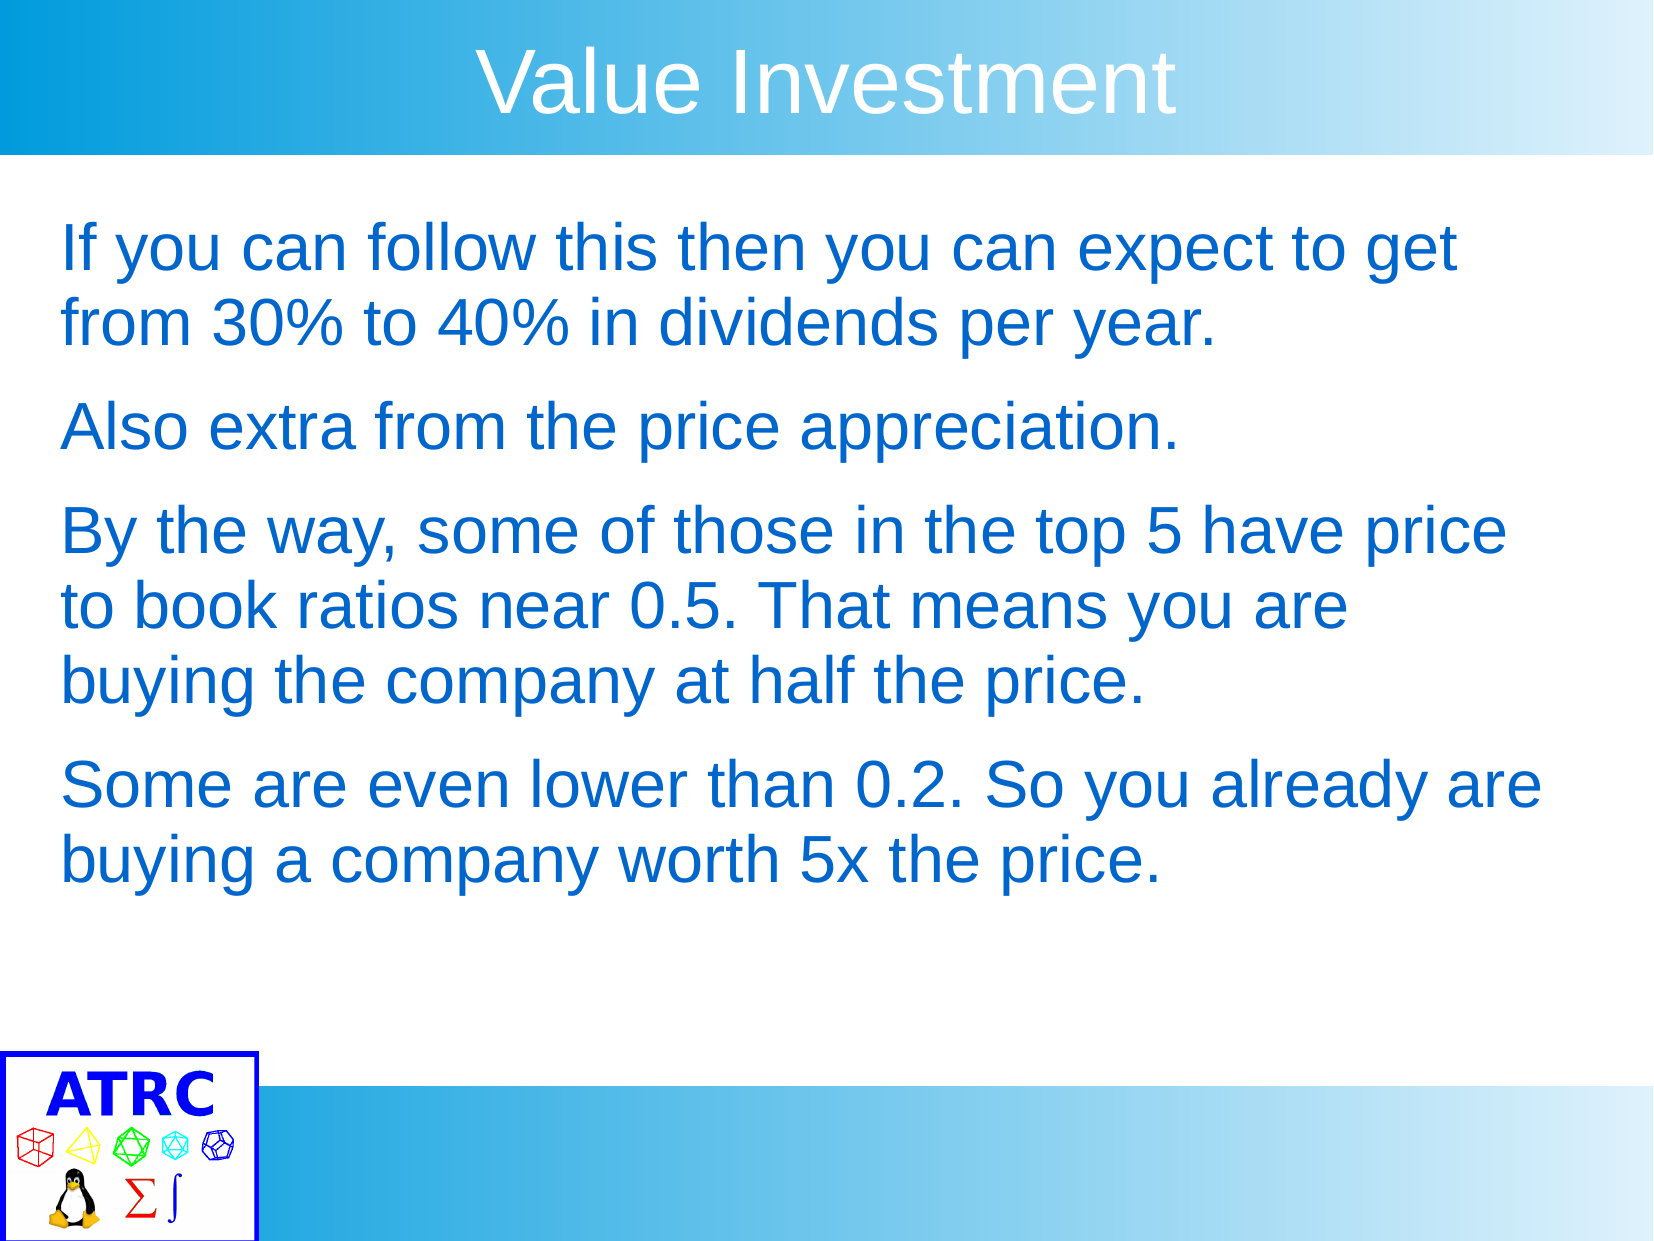

# Value Investment
If you can follow this then you can expect to get from 30% to 40% in dividends per year.
Also extra from the price appreciation.
By the way, some of those in the top 5 have price to book ratios near 0.5. That means you are buying the company at half the price.
Some are even lower than 0.2. So you already are buying a company worth 5x the price.